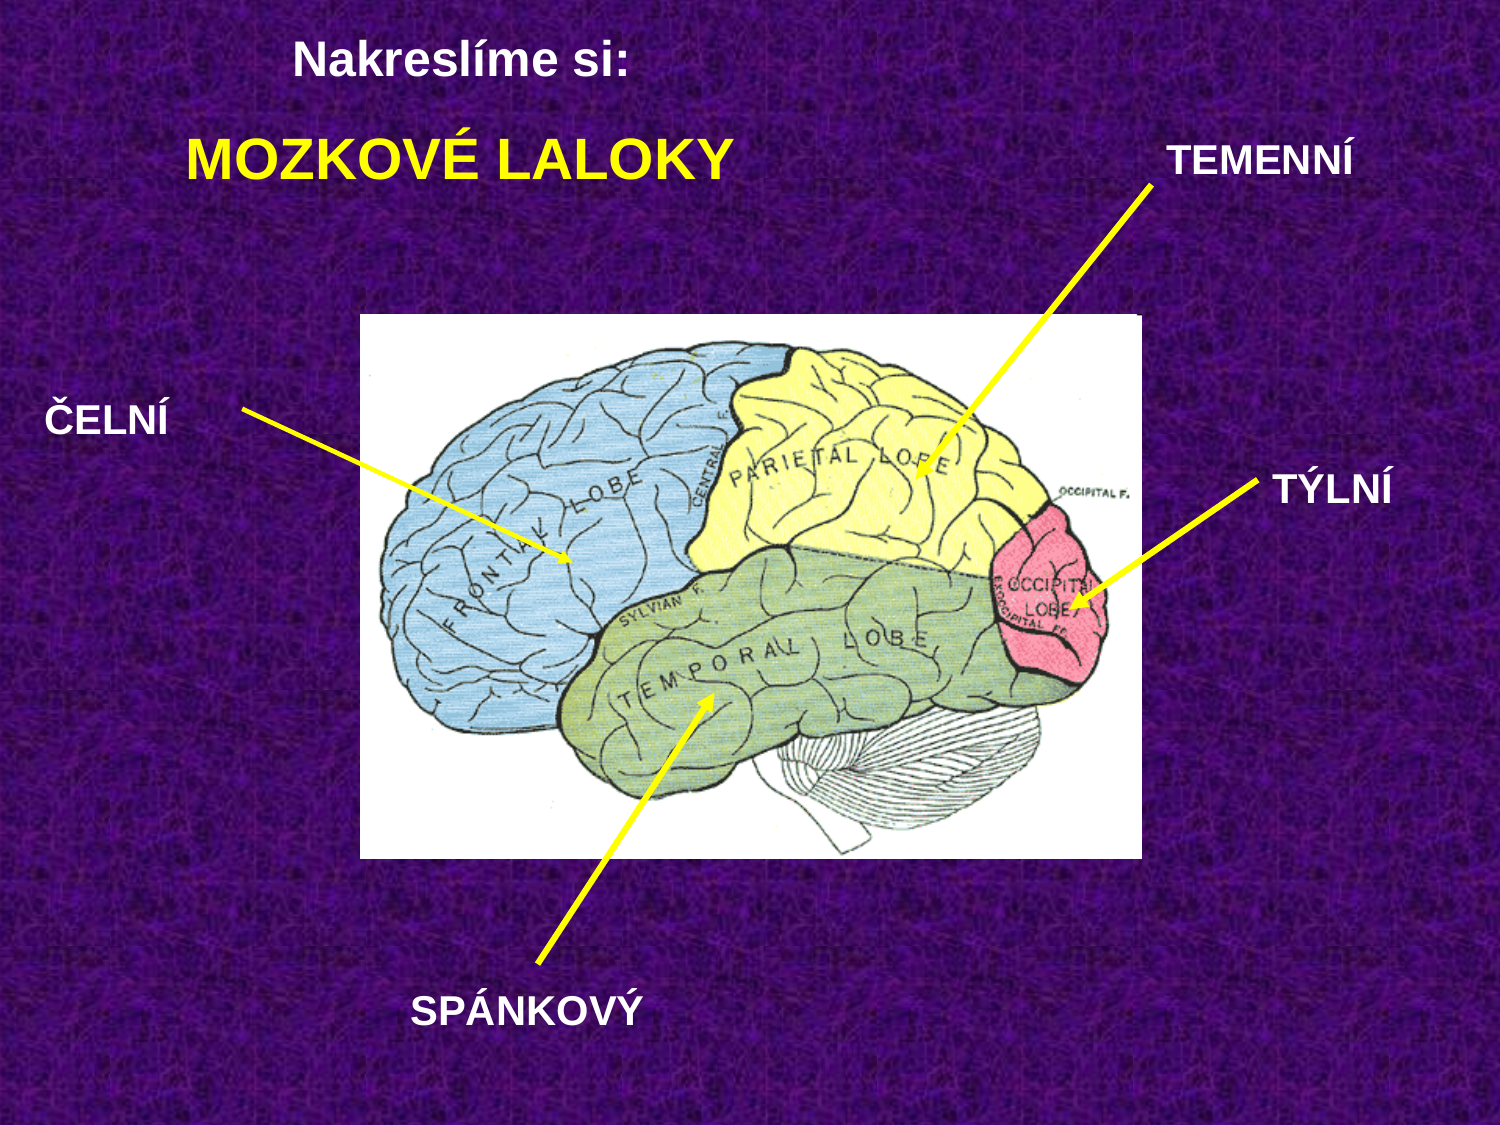

Nakreslíme si:
MOZKOVÉ LALOKY
TEMENNÍ
ČELNÍ
TÝLNÍ
SPÁNKOVÝ